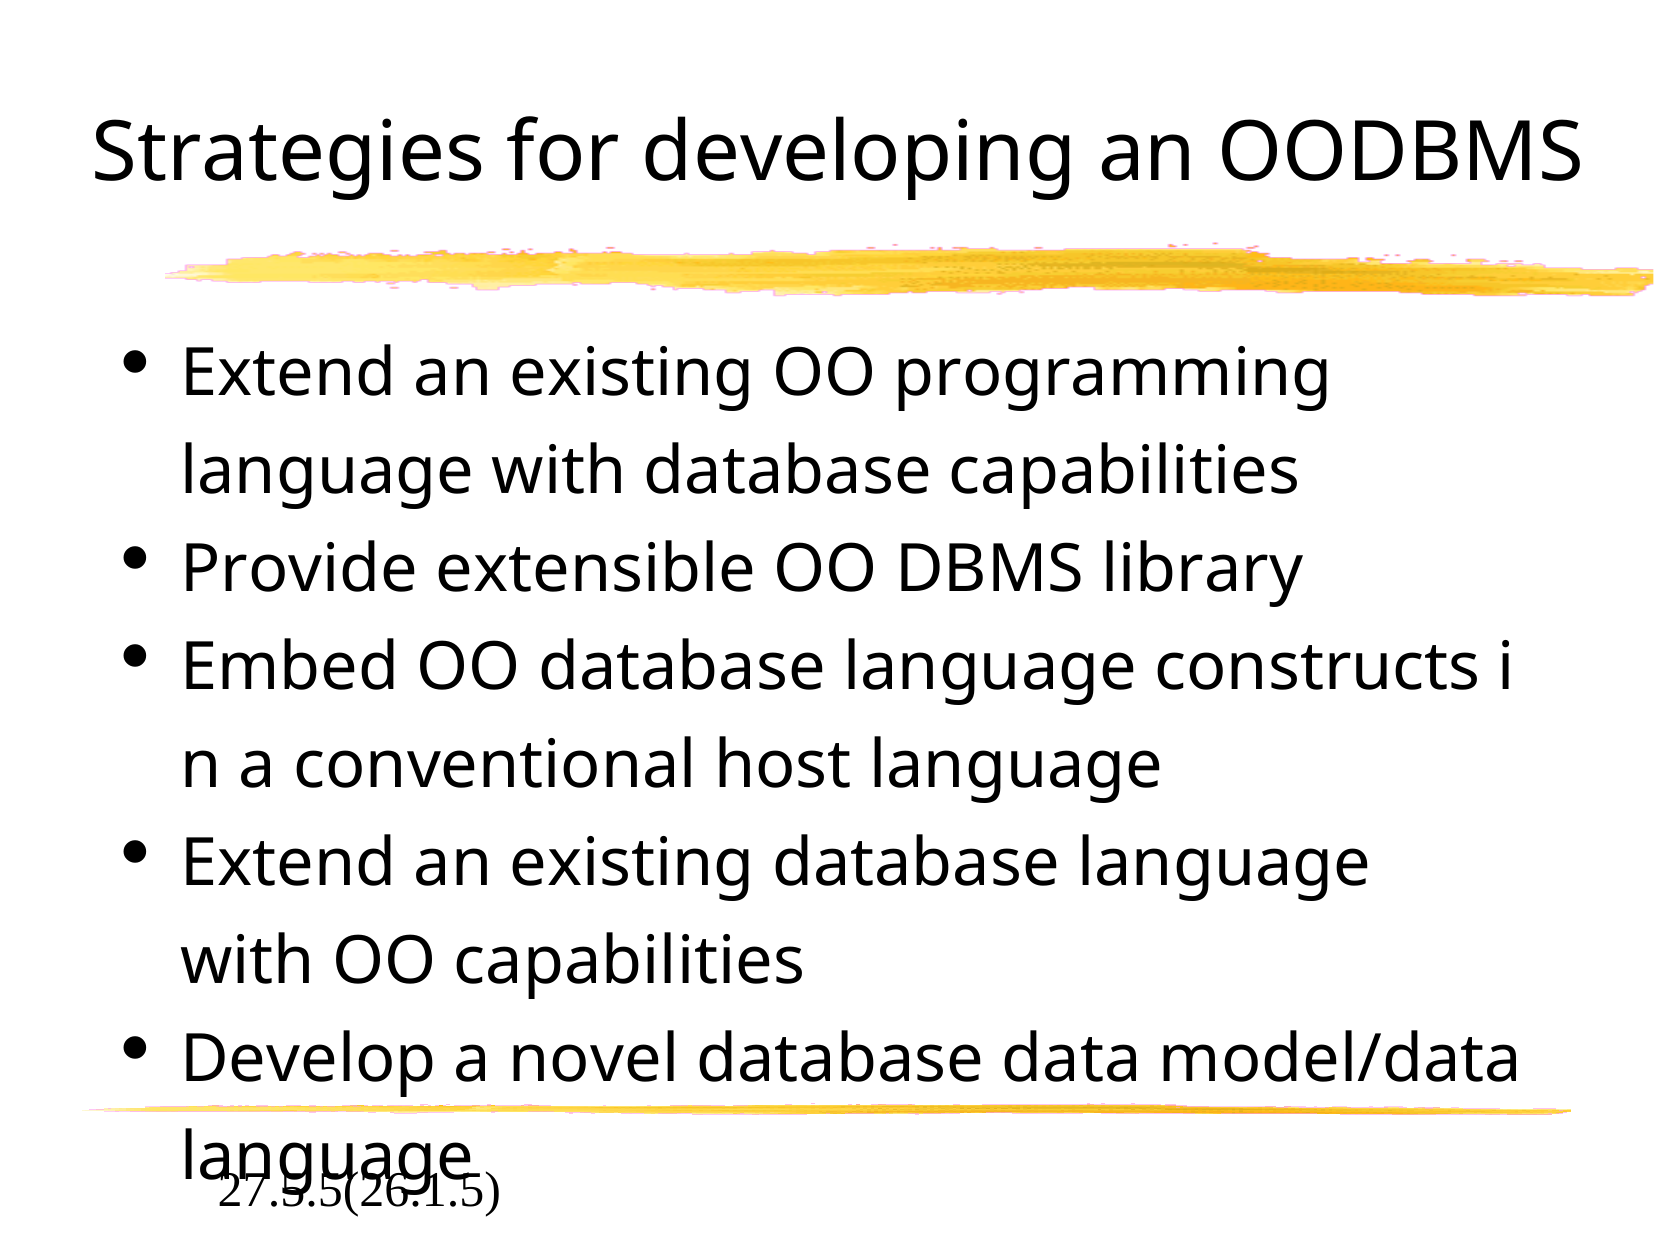

# Strategies for developing an OODBMS
Extend an existing OO programming
language with database capabilities
Provide extensible OO DBMS library
Embed OO database language constructs in a conventional host language
Extend an existing database language
with OO capabilities
Develop a novel database data model/data language
27.5.5(26.1.5)